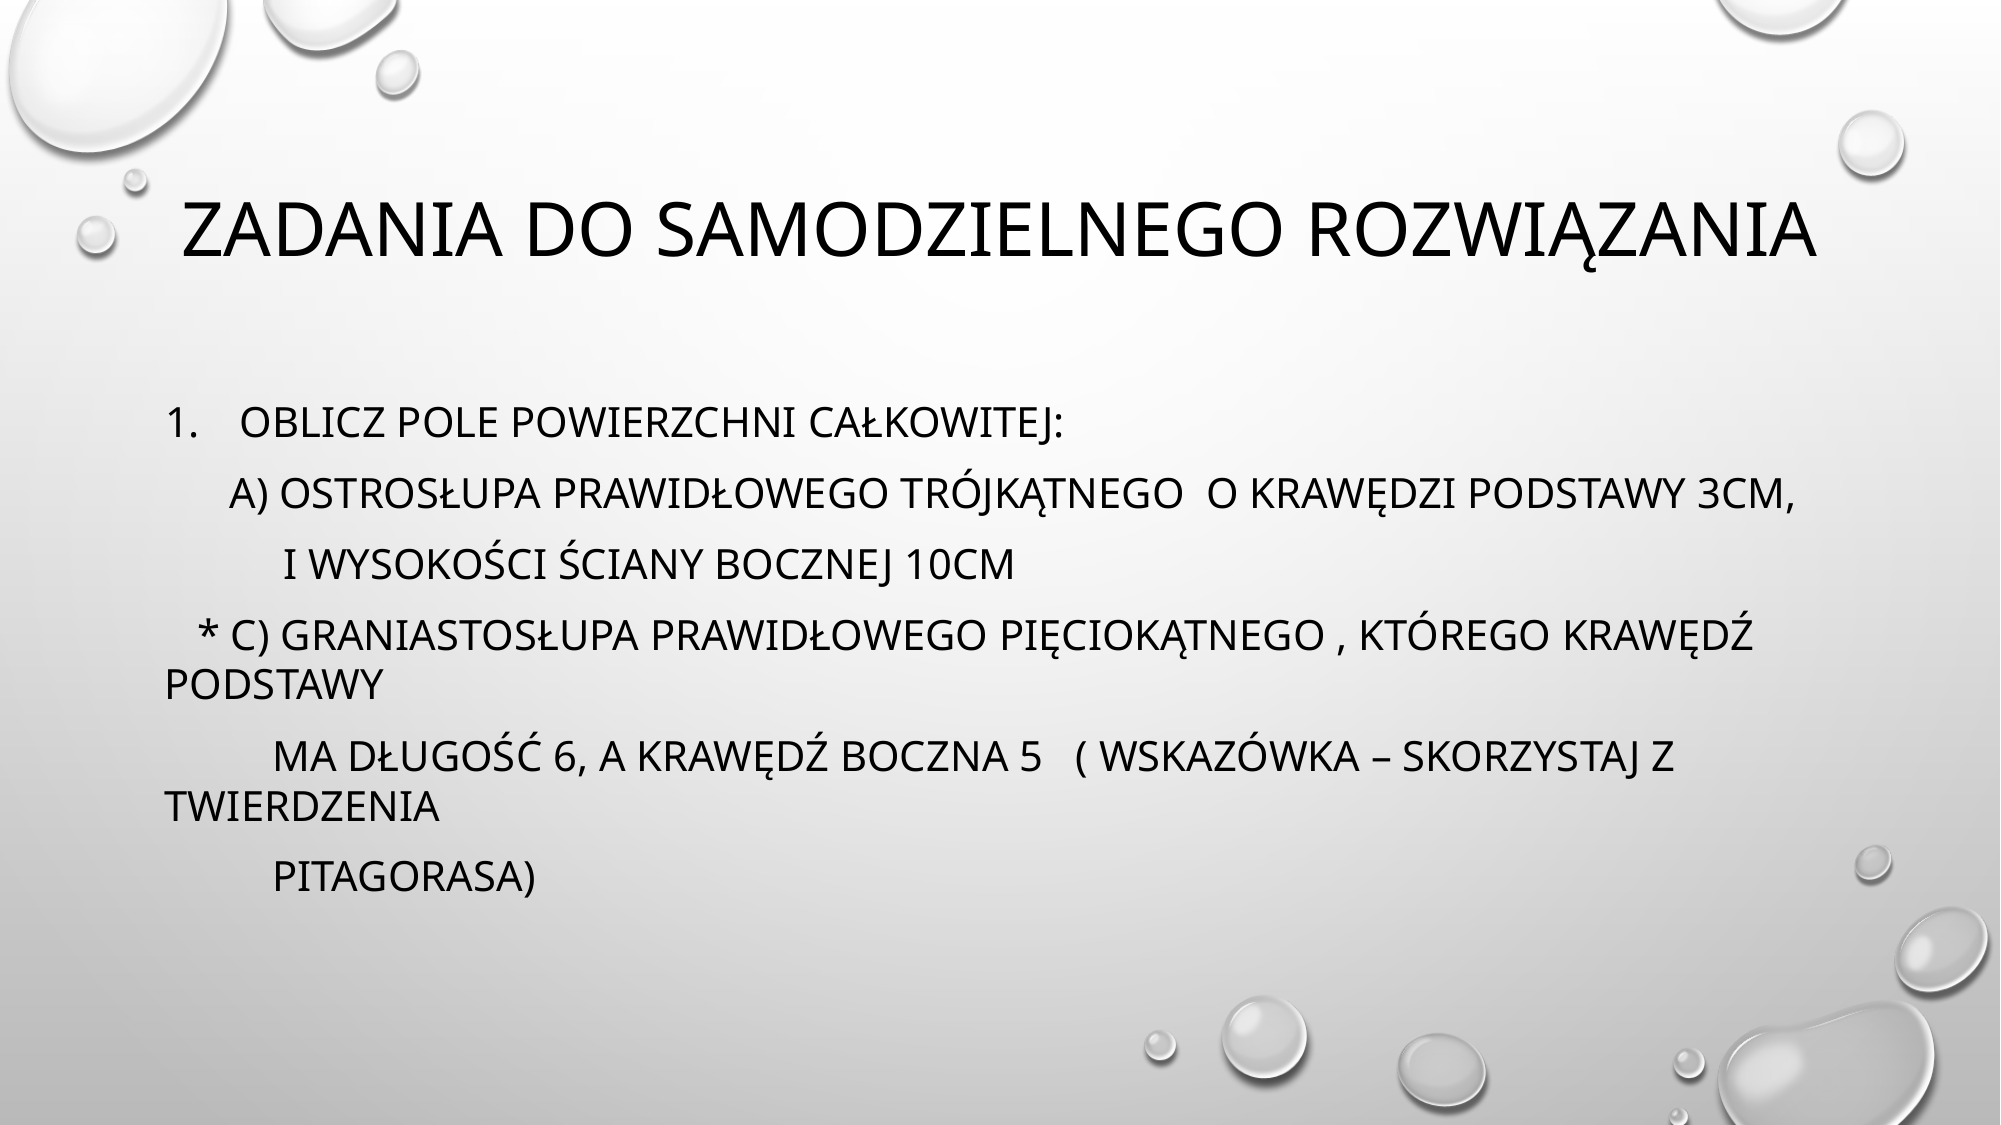

# Zadania do samodzielnego rozwiązania
Oblicz pole powierzchni całkowitej:
 a) ostrosłupa prawidłowego trójkątnego o krawędzi podstawy 3cm,
 i wysokości ściany bocznej 10cm
 * c) graniastosłupa prawidłowego pięciokątnego , którego krawędź podstawy
 ma długość 6, a krawędź boczna 5 ( wskazówka – skorzystaj z twierdzenia
 Pitagorasa)